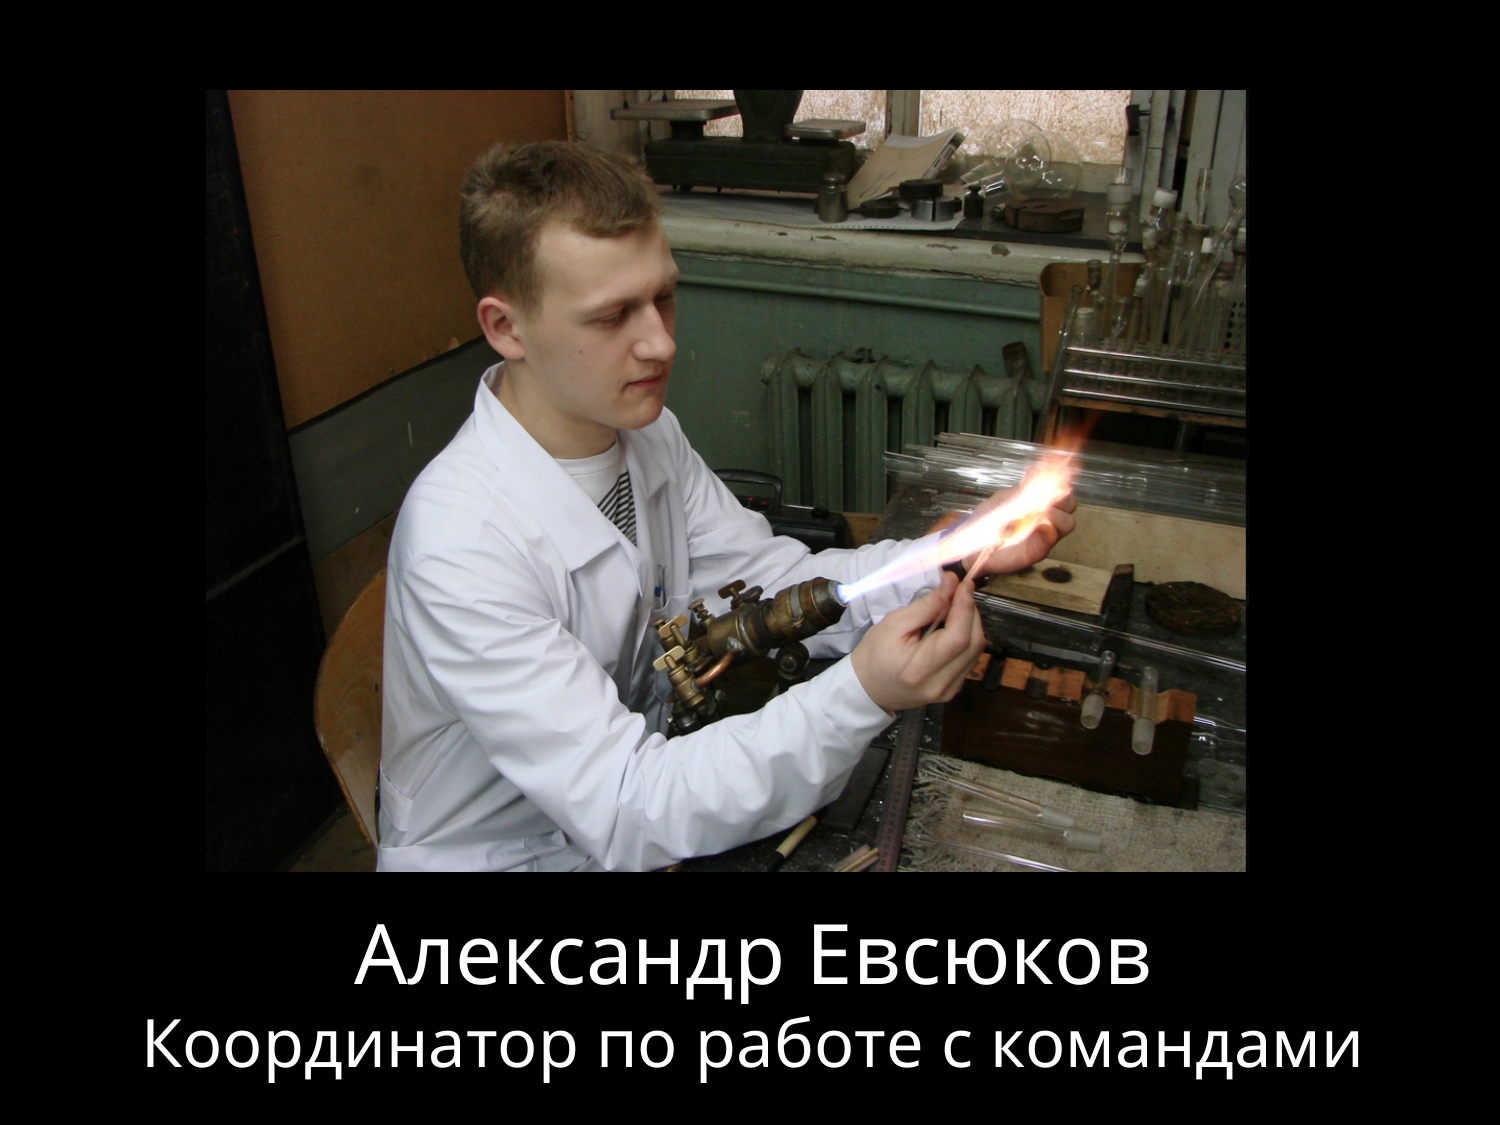

Александр Евсюков
Координатор по работе с командами